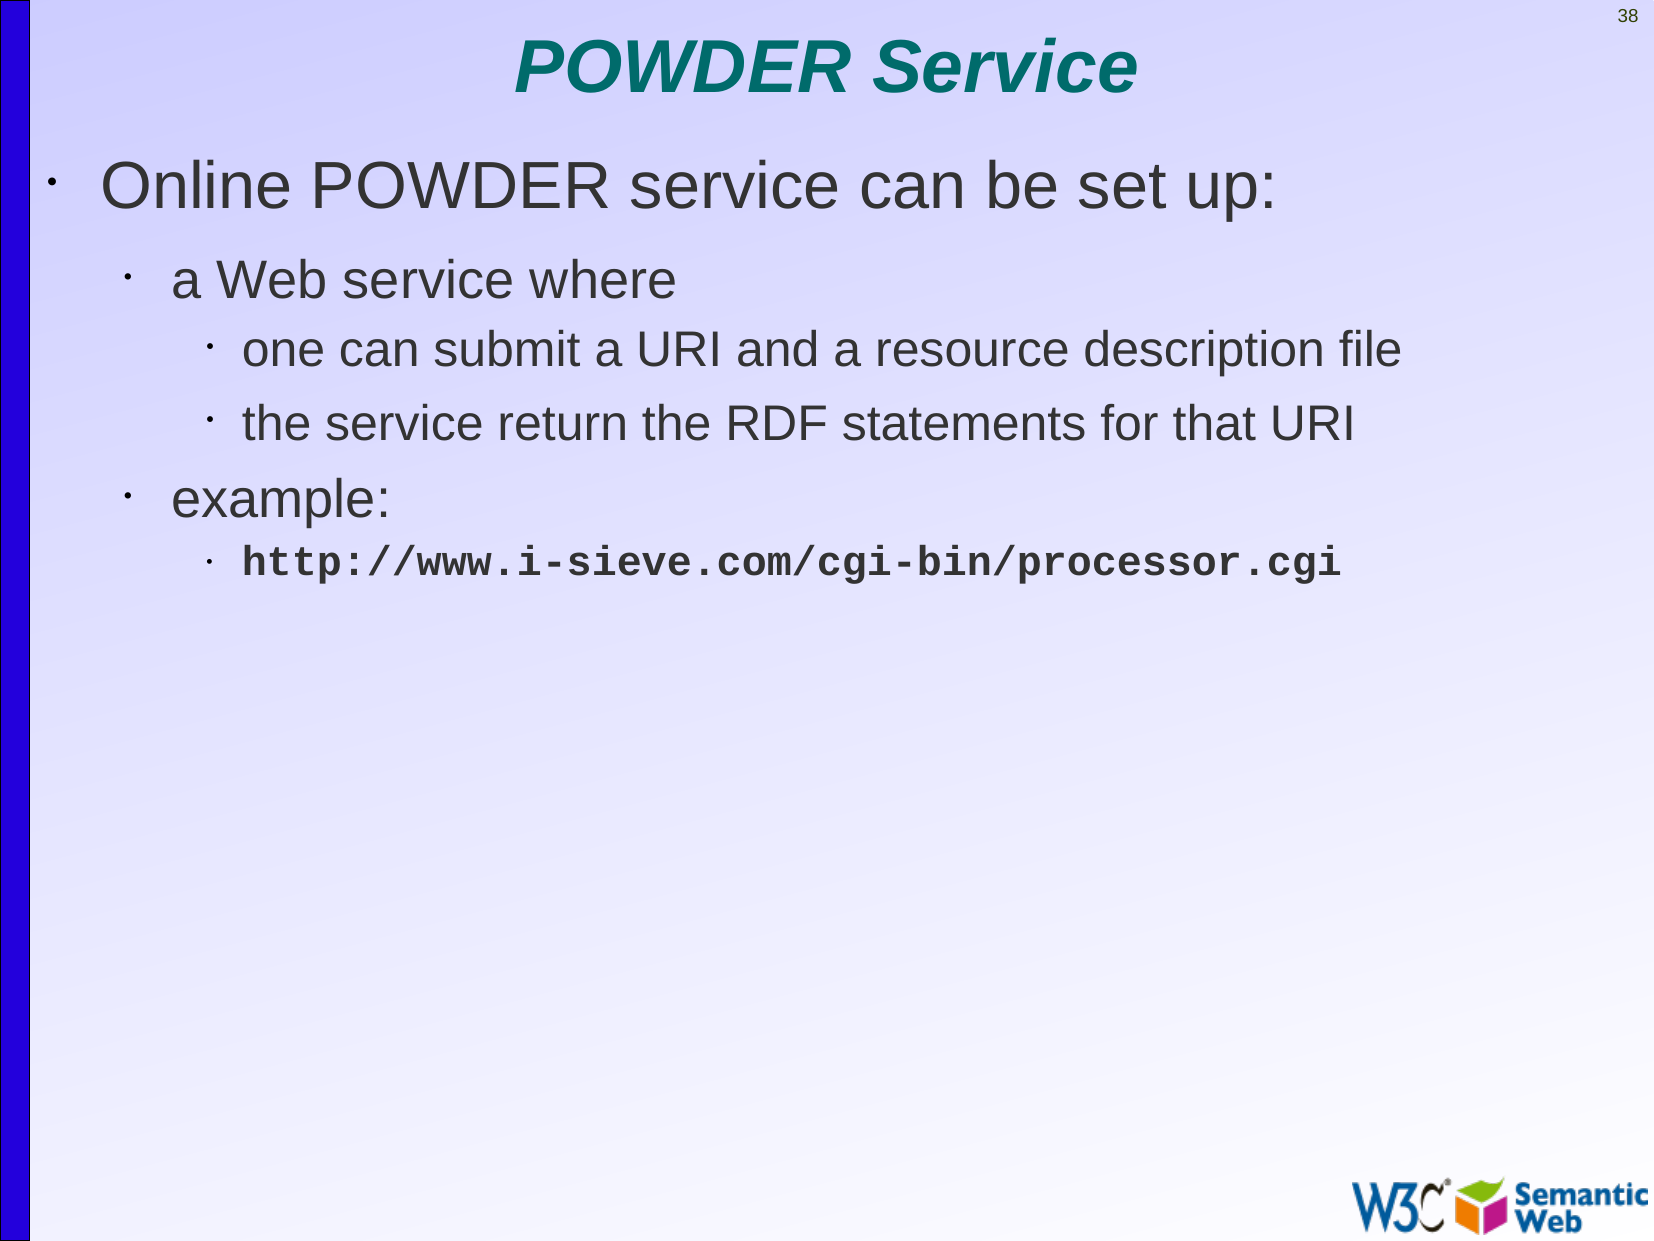

# POWDER Service
Online POWDER service can be set up:
a Web service where
one can submit a URI and a resource description file
the service return the RDF statements for that URI
example:
http://www.i-sieve.com/cgi-bin/processor.cgi